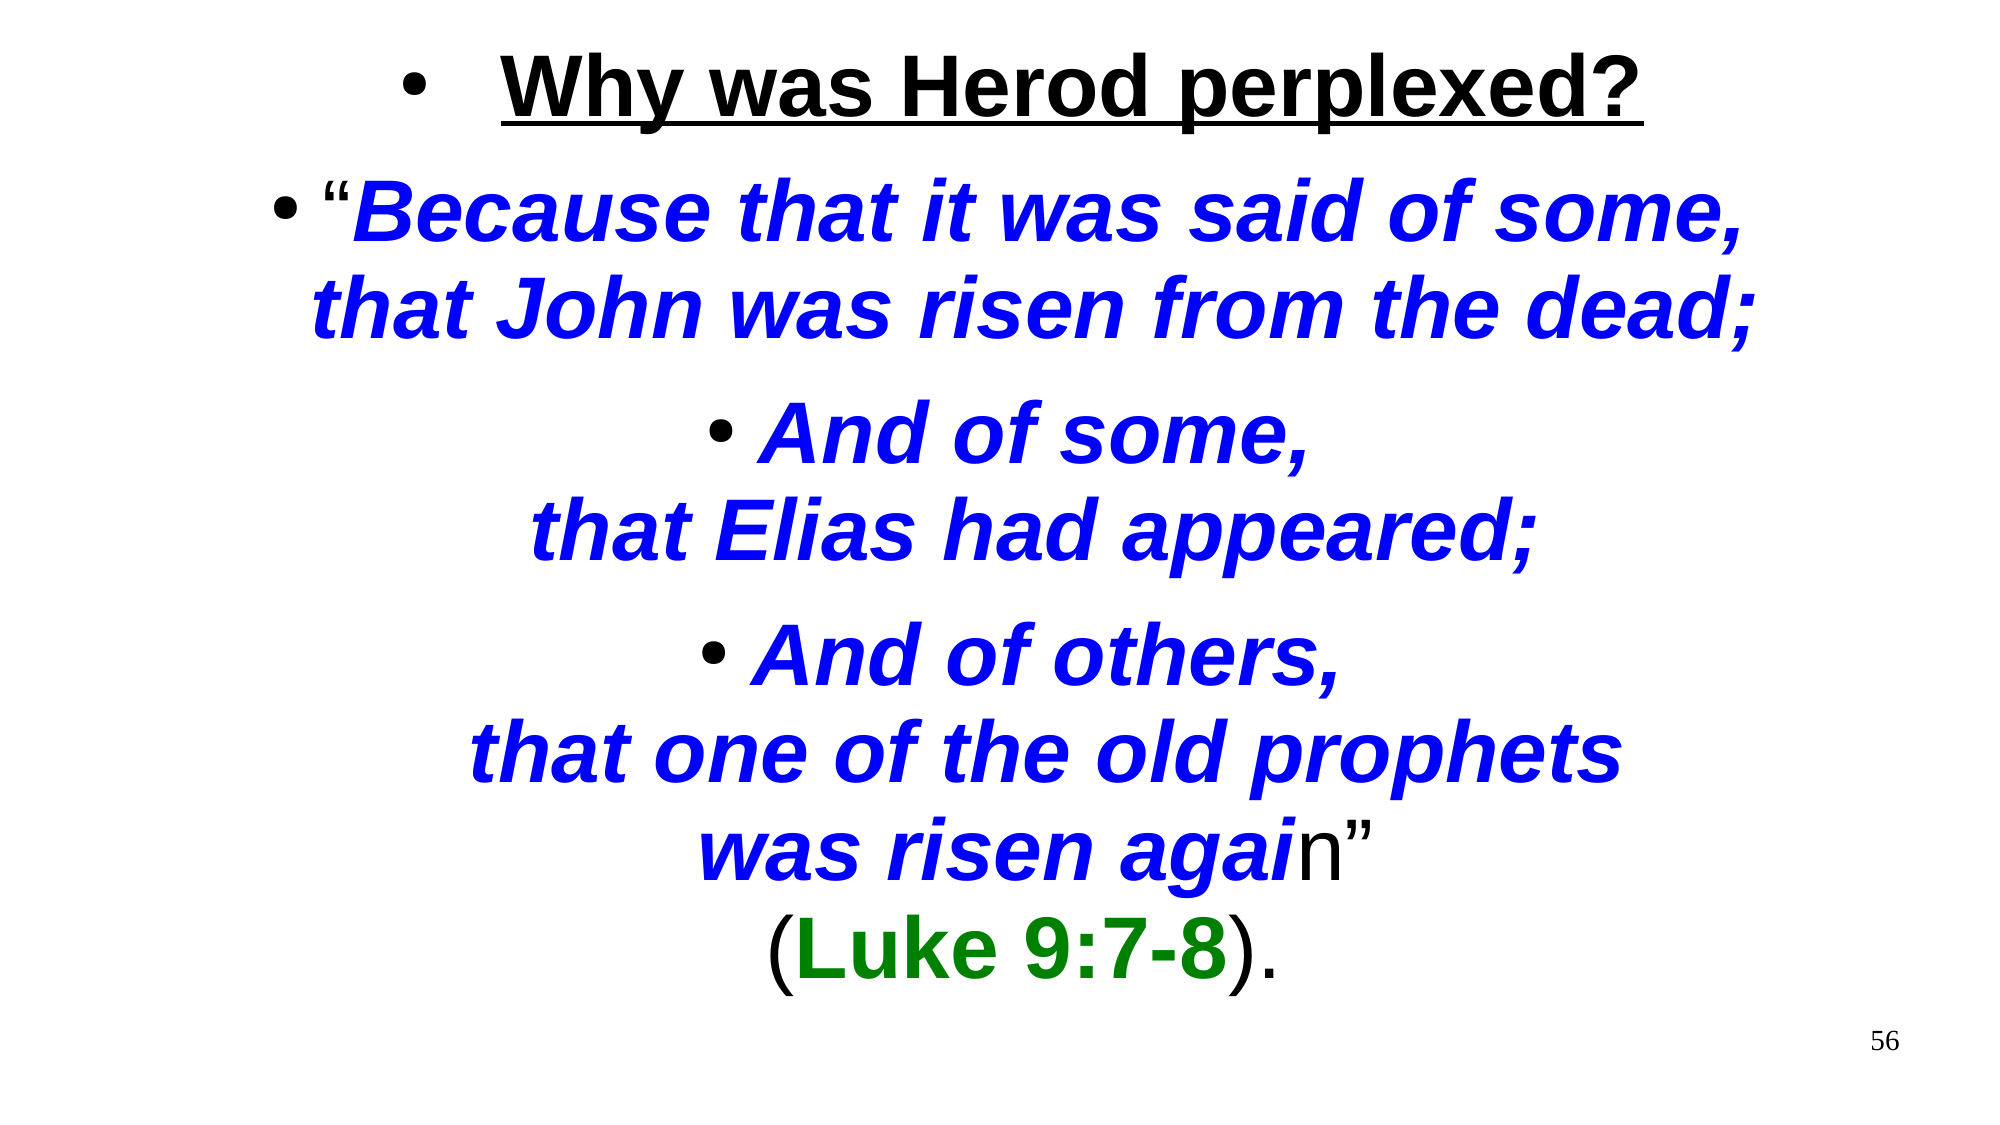

# Why was Herod perplexed?
“Because that it was said of some,
that John was risen from the dead;
And of some,
that Elias had appeared;
And of others,
 that one of the old prophets
was risen again”
(Luke 9:7-8).
56